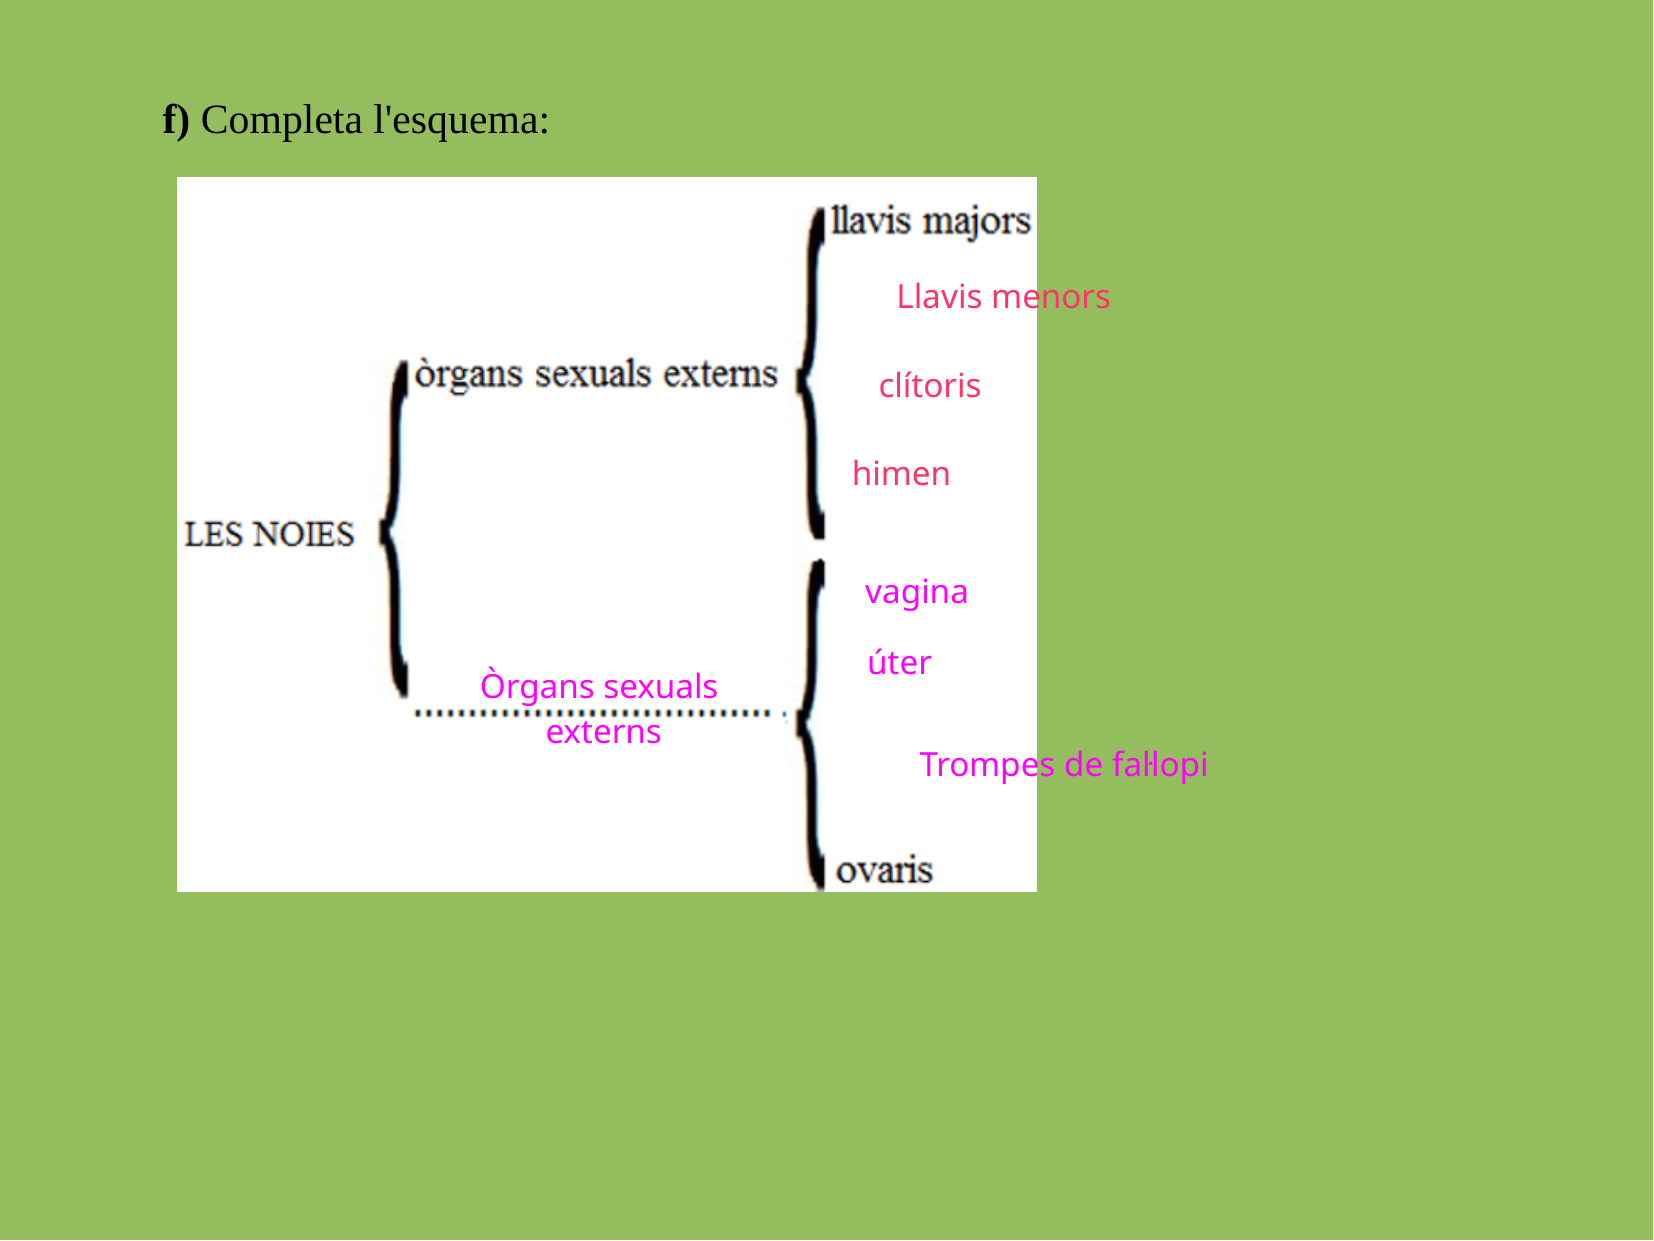

f) Completa l'esquema:
Llavis menors
clítoris
himen
vagina
úter
Òrgans sexuals
 externs
Trompes de fal·lopi